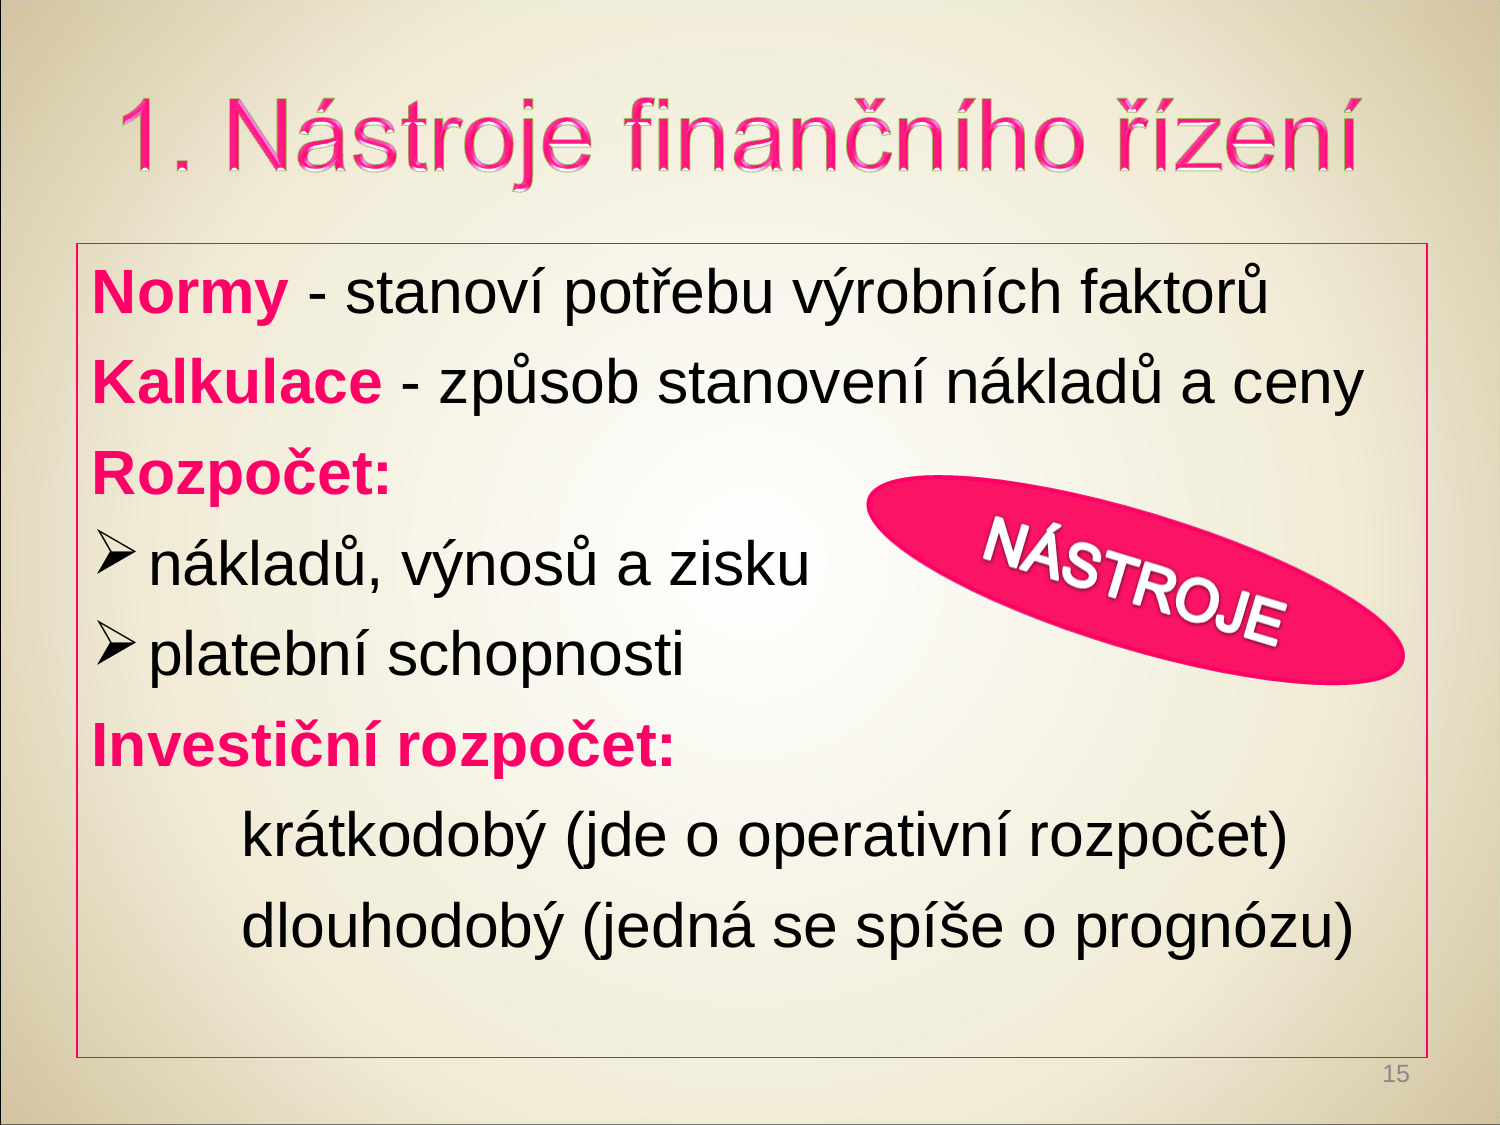

# Normy - stanoví potřebu výrobních faktorů
Kalkulace - způsob stanovení nákladů a ceny
Rozpočet:
nákladů, výnosů a zisku
platební schopnosti
Investiční rozpočet:
		krátkodobý (jde o operativní rozpočet)
		dlouhodobý (jedná se spíše o prognózu)